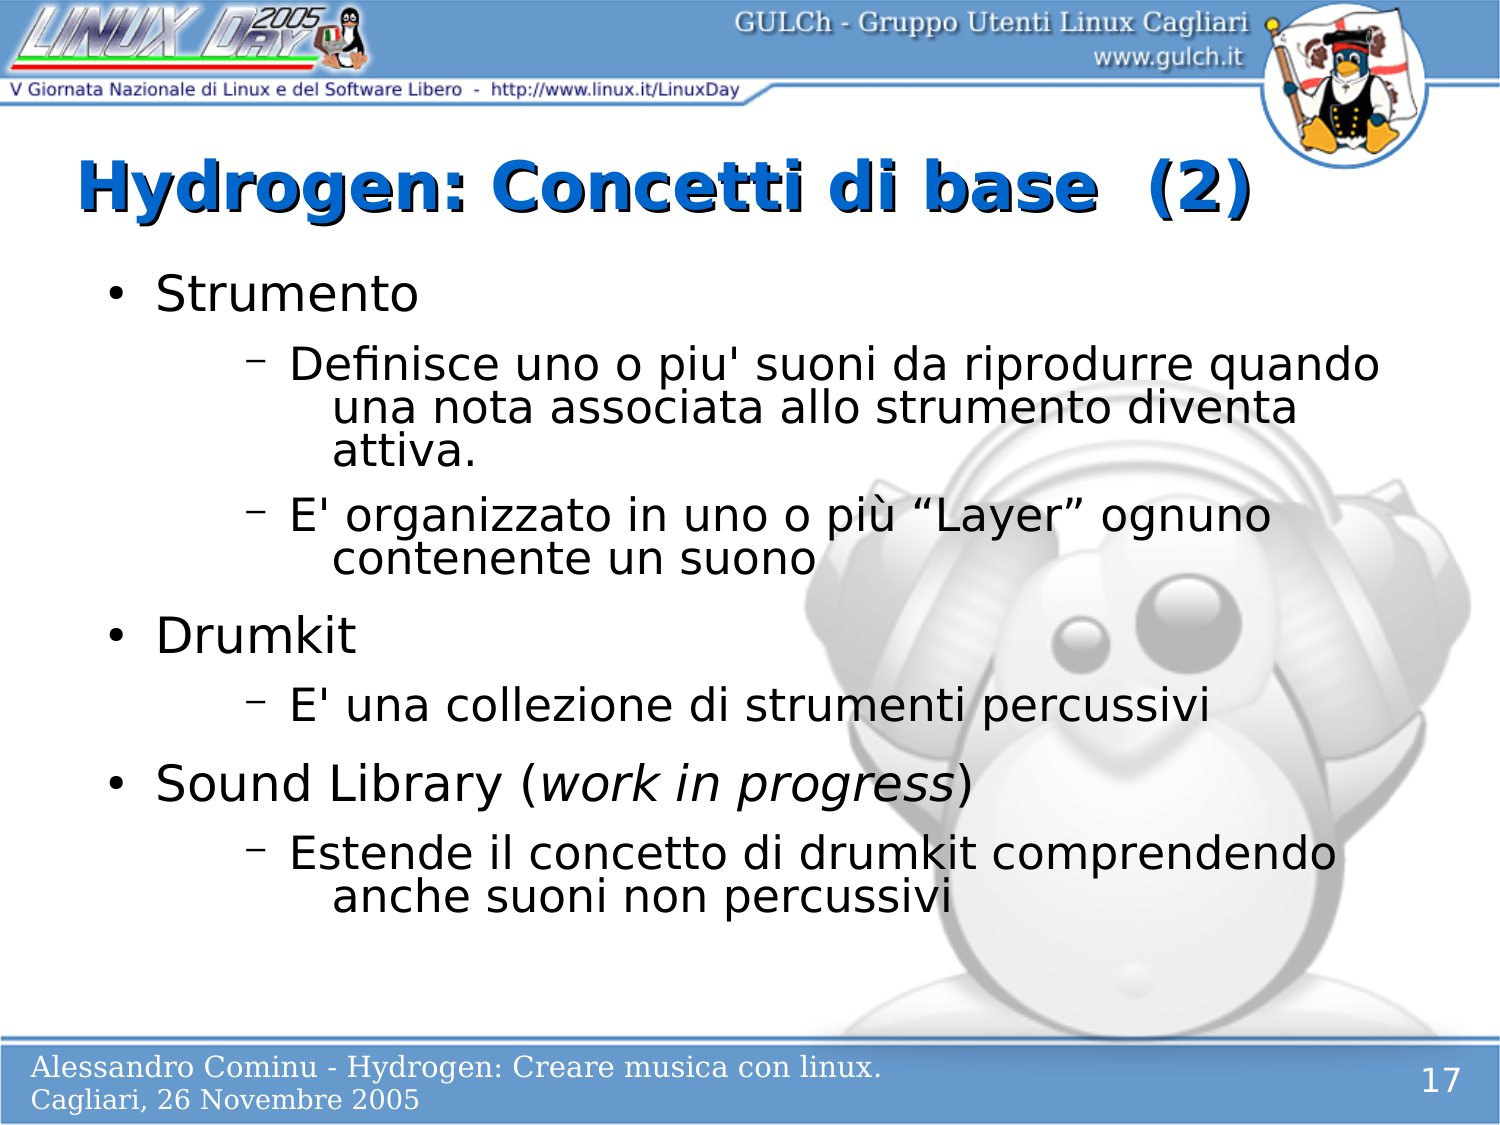

# Hydrogen: Concetti di base (2)
Strumento
Definisce uno o piu' suoni da riprodurre quando una nota associata allo strumento diventa attiva.
E' organizzato in uno o più “Layer” ognuno contenente un suono
Drumkit
E' una collezione di strumenti percussivi
Sound Library (work in progress)
Estende il concetto di drumkit comprendendo anche suoni non percussivi